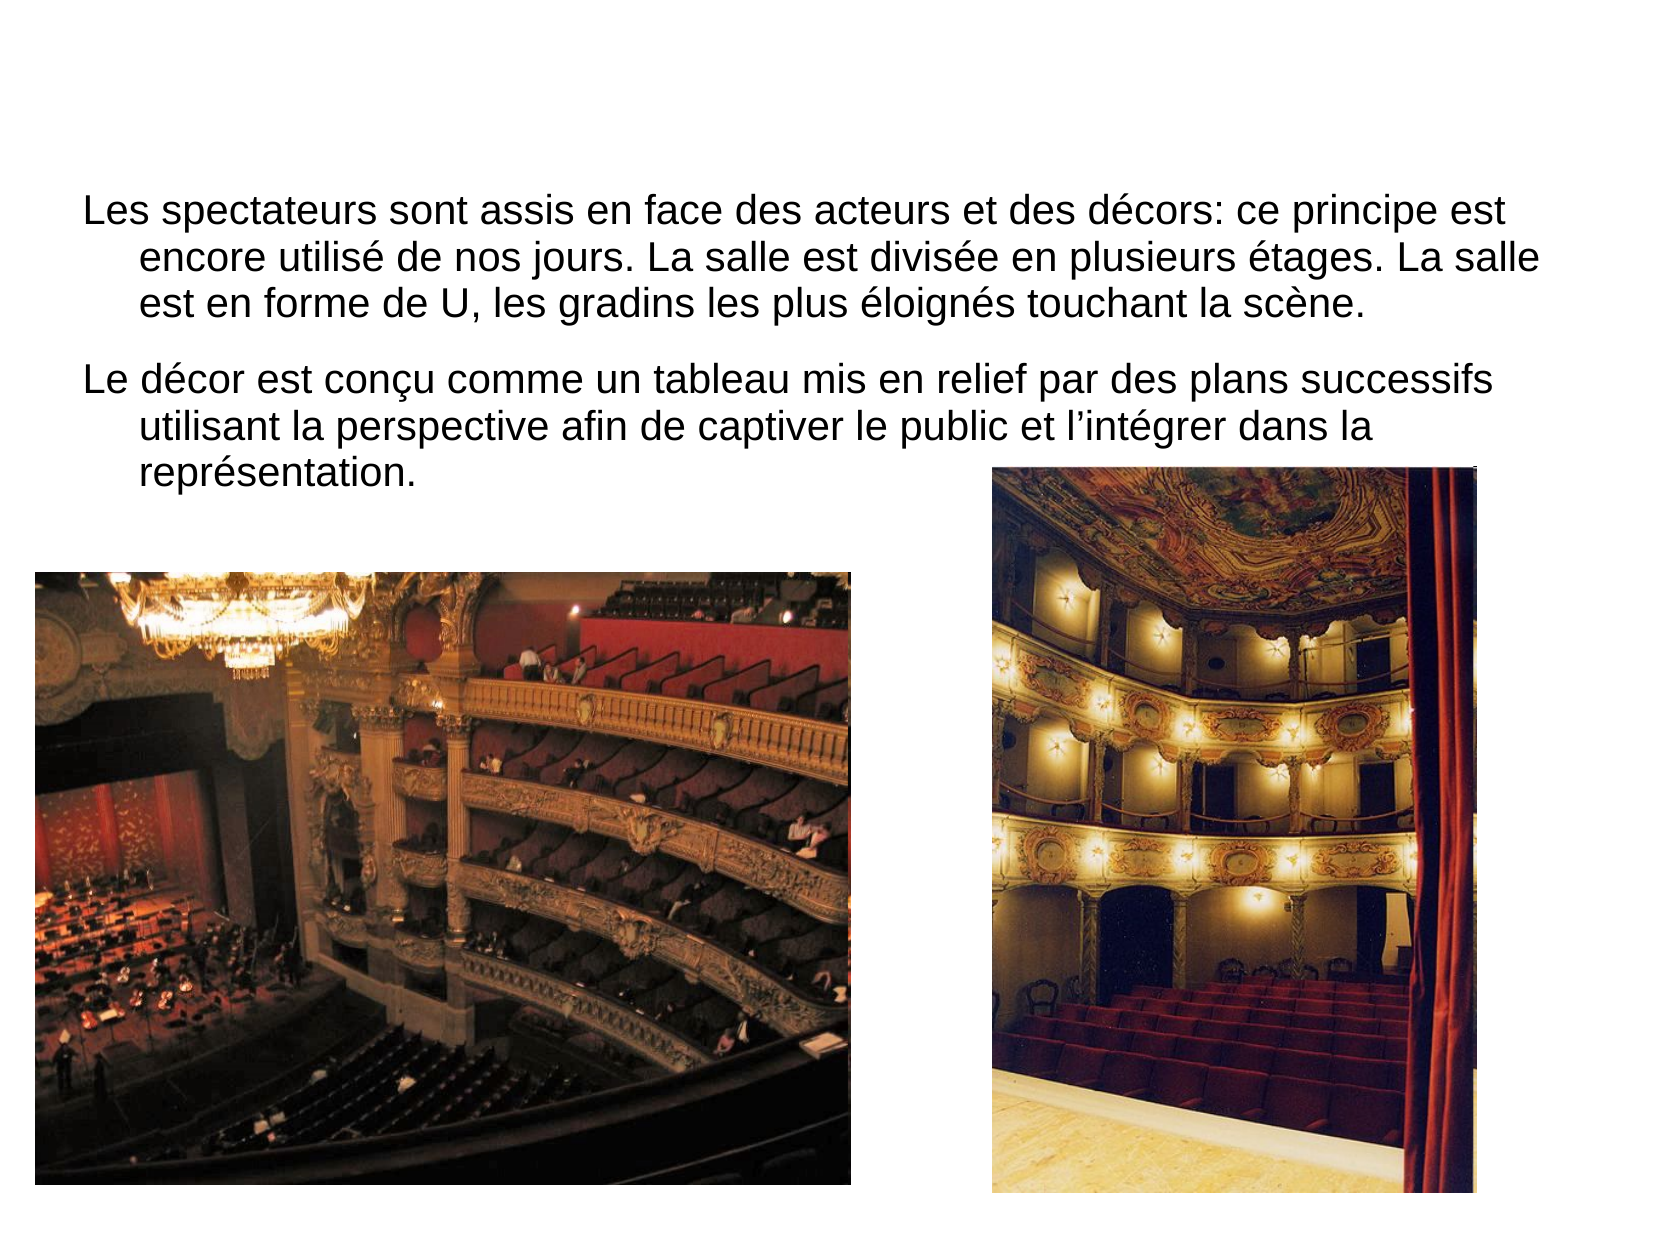

# Les spectateurs sont assis en face des acteurs et des décors: ce principe est encore utilisé de nos jours. La salle est divisée en plusieurs étages. La salle est en forme de U, les gradins les plus éloignés touchant la scène.
Le décor est conçu comme un tableau mis en relief par des plans successifs utilisant la perspective afin de captiver le public et l’intégrer dans la représentation.